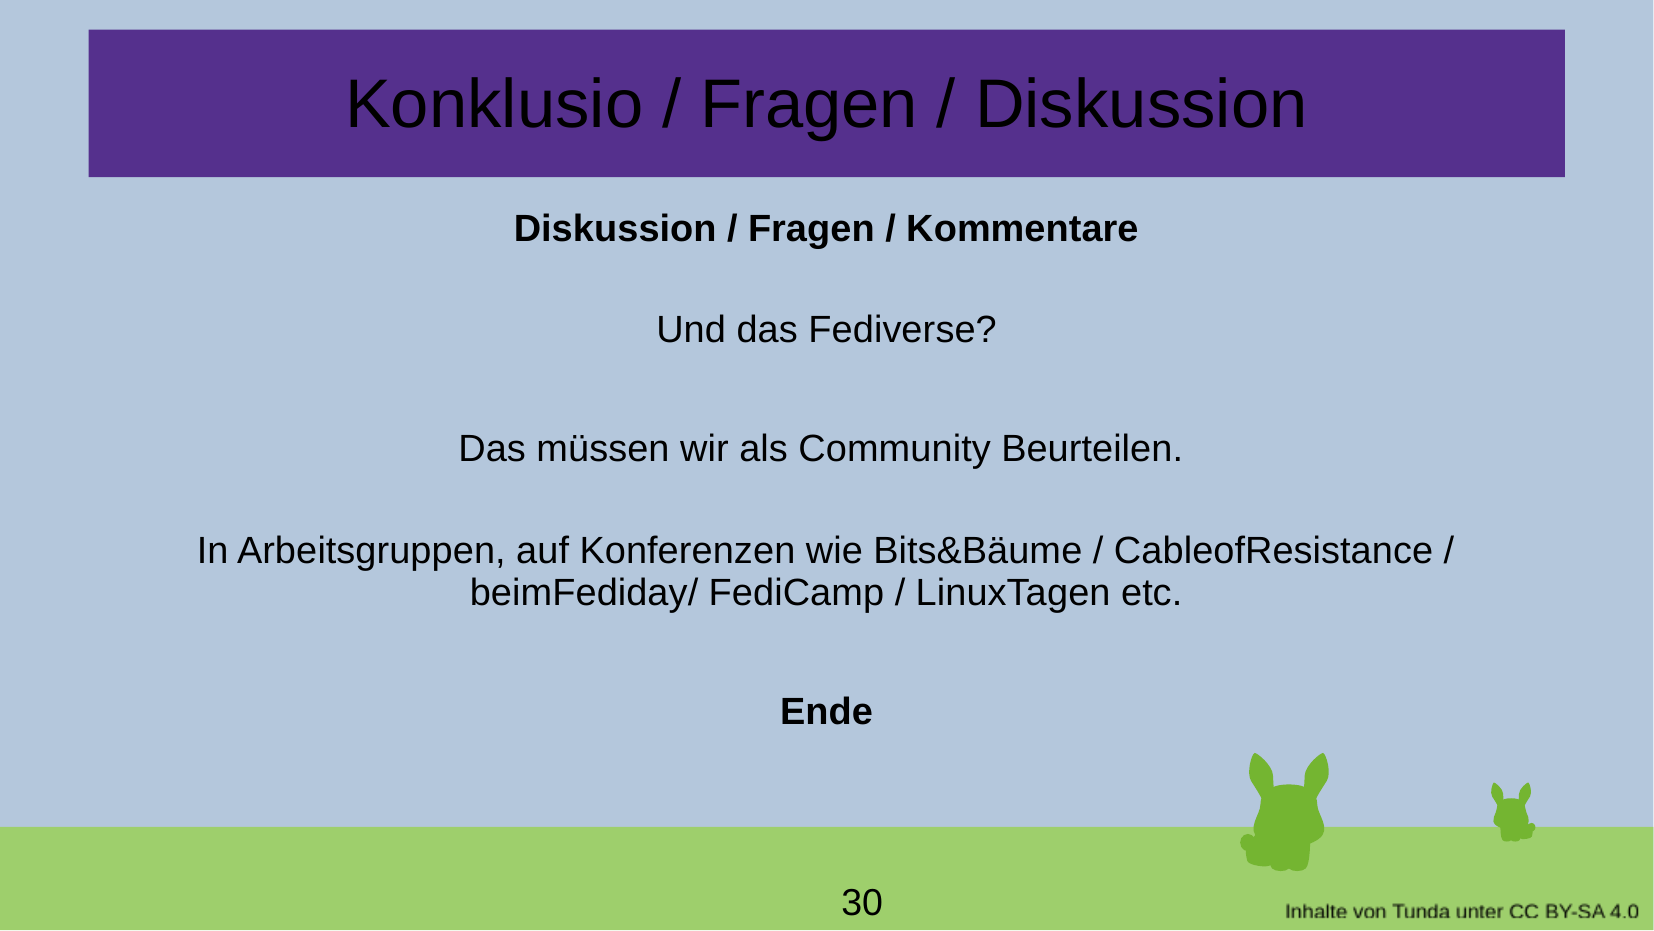

# Konklusio / Fragen / Diskussion
Diskussion / Fragen / Kommentare
Und das Fediverse?
Das müssen wir als Community Beurteilen.
In Arbeitsgruppen, auf Konferenzen wie Bits&Bäume / CableofResistance / beimFediday/ FediCamp / LinuxTagen etc.
Ende